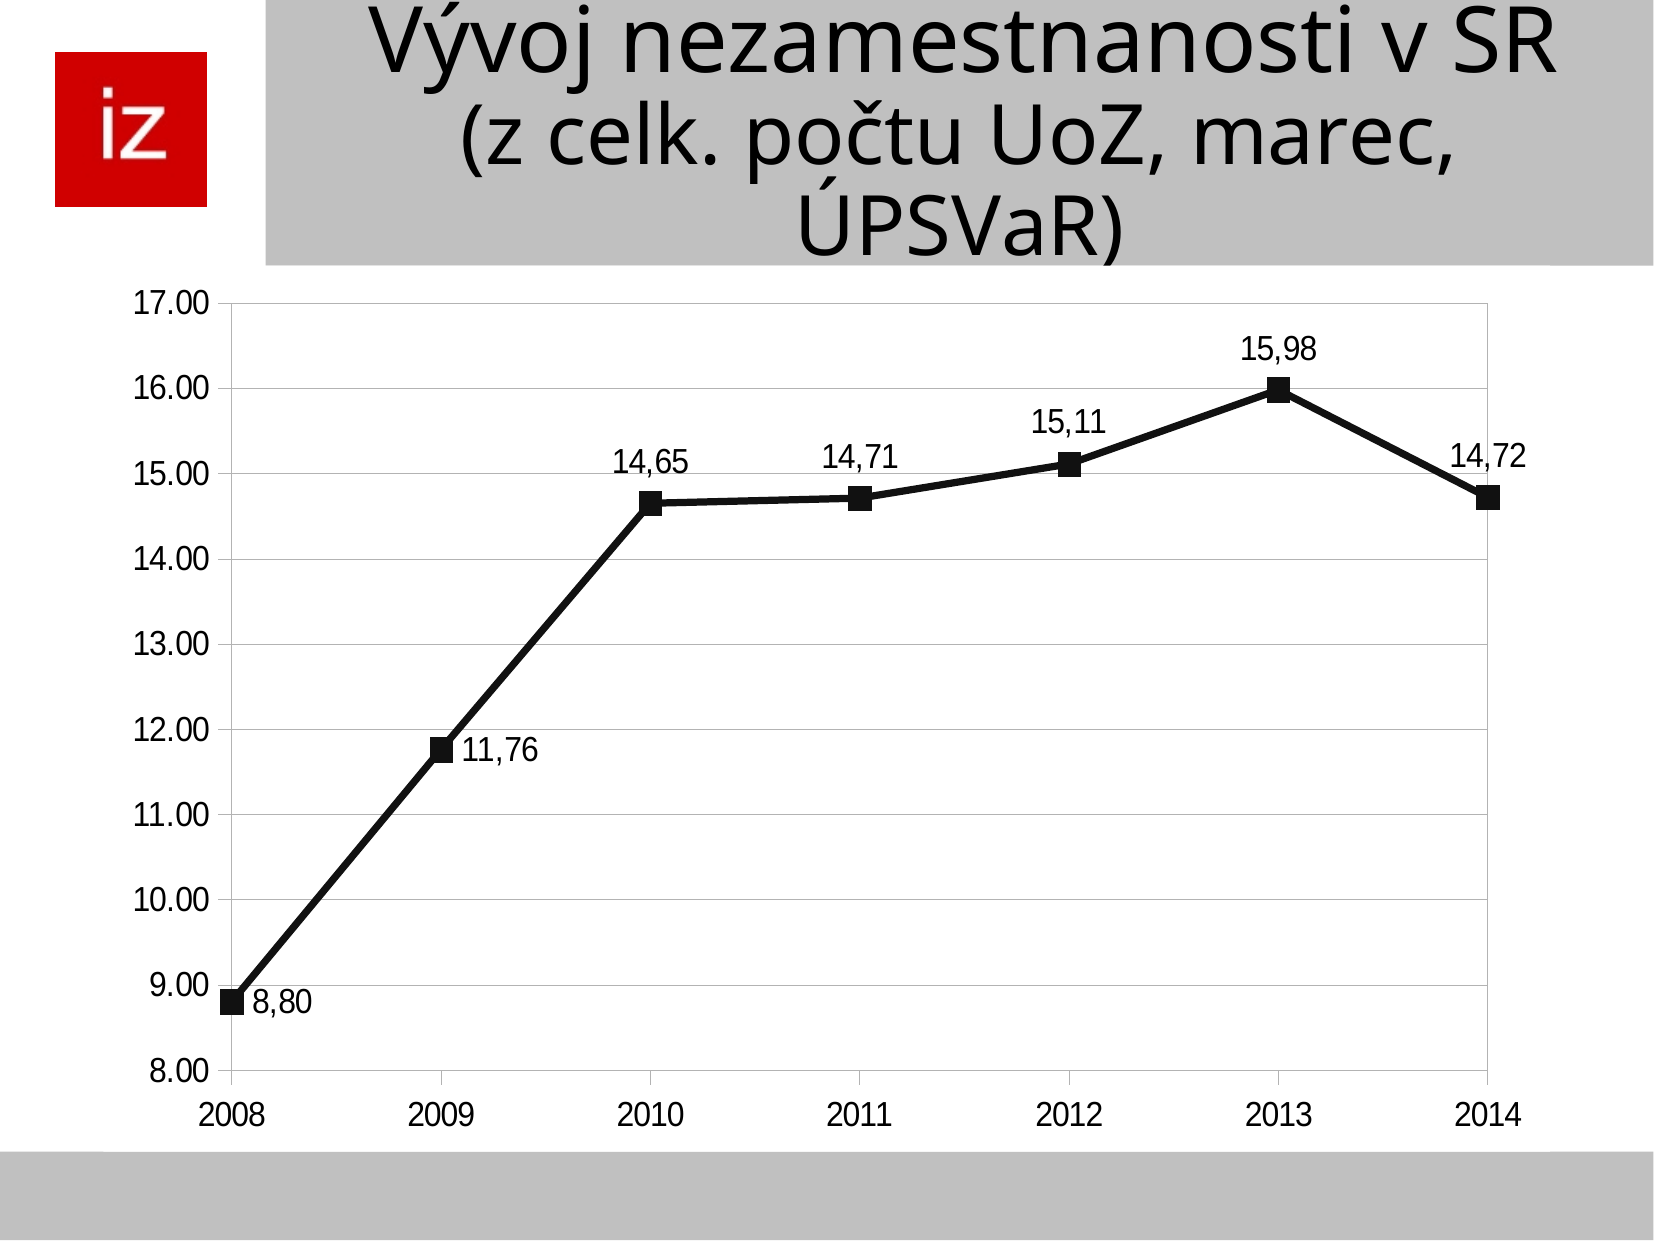

# Vývoj nezamestnanosti v SR (z celk. počtu UoZ, marec, ÚPSVaR)